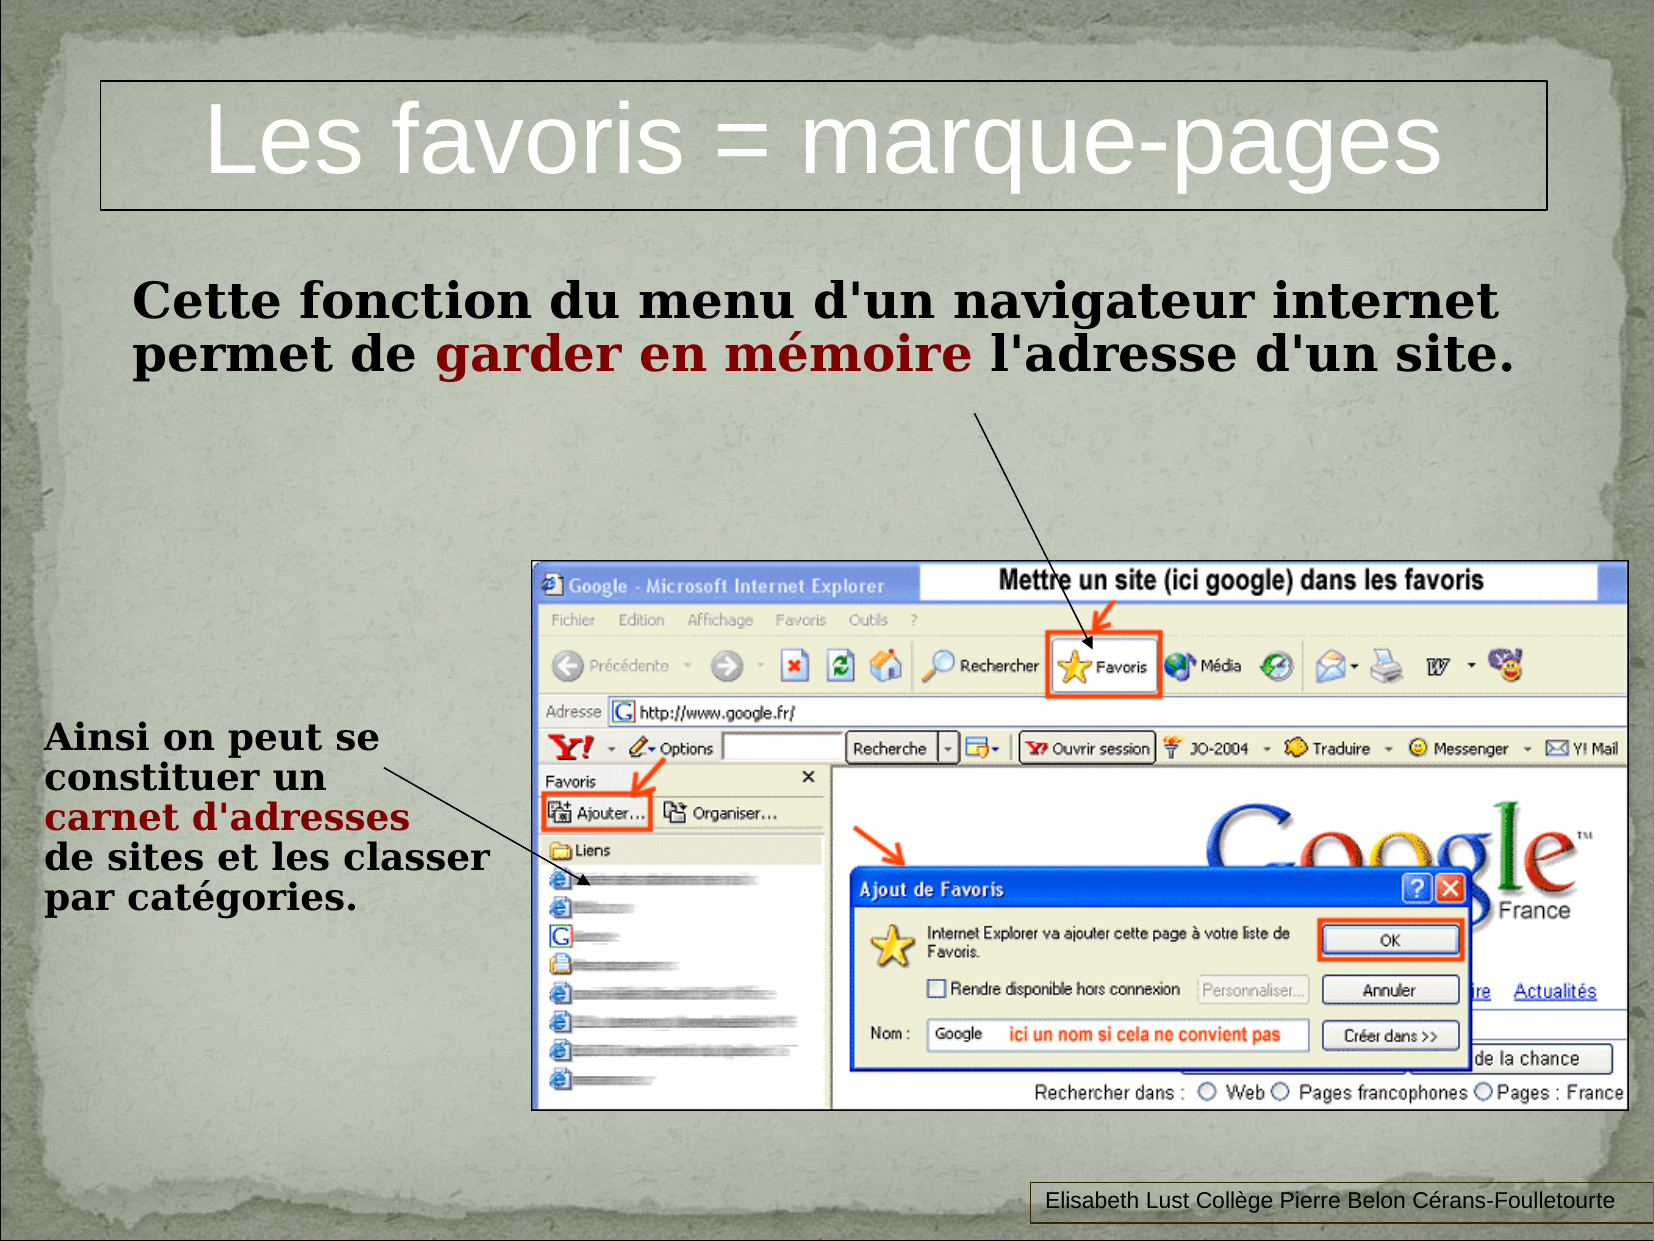

Les favoris = marque-pages
Cette fonction du menu d'un navigateur internet
permet de garder en mémoire l'adresse d'un site.
Ainsi on peut se
constituer un
carnet d'adresses
de sites et les classer
par catégories.
Elisabeth Lust Collège Pierre Belon Cérans-Foulletourte